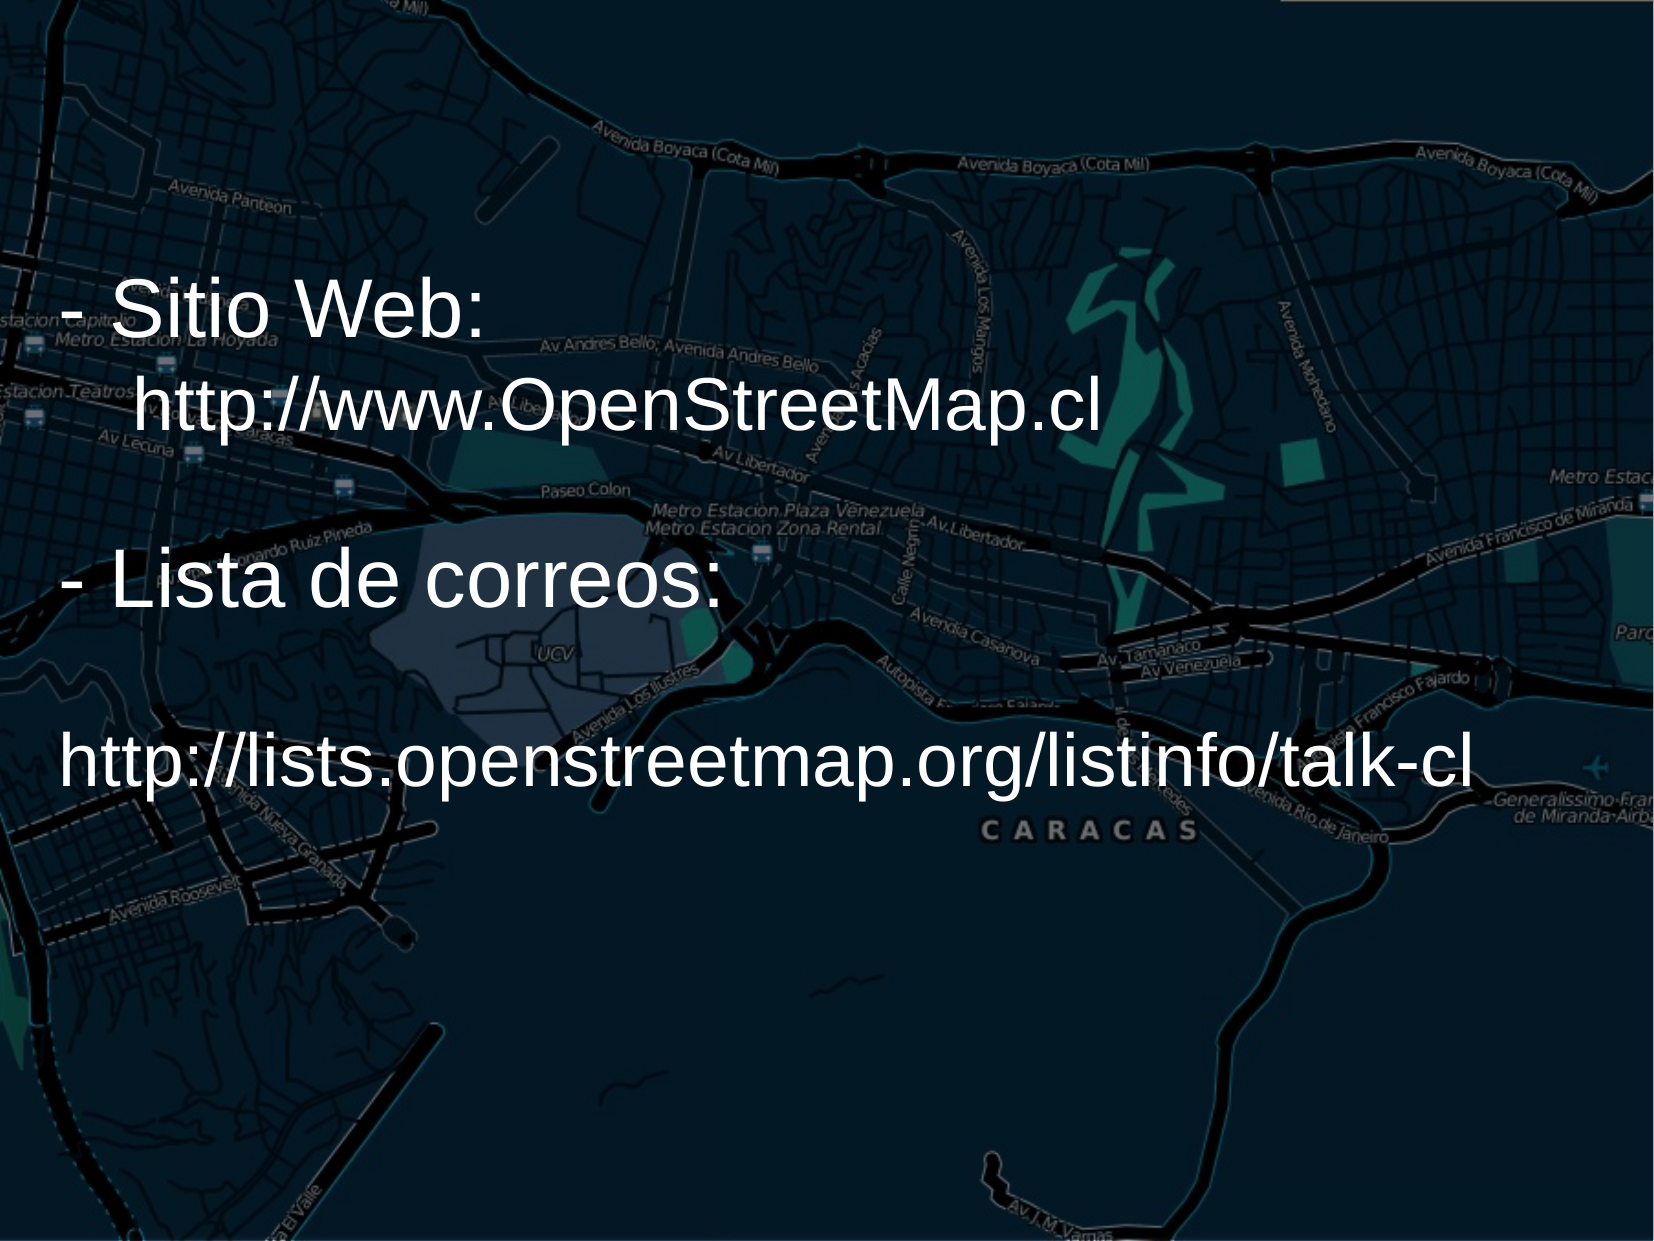

#
- Sitio Web:
	http://www.OpenStreetMap.cl
- Lista de correos:
	http://lists.openstreetmap.org/listinfo/talk-cl